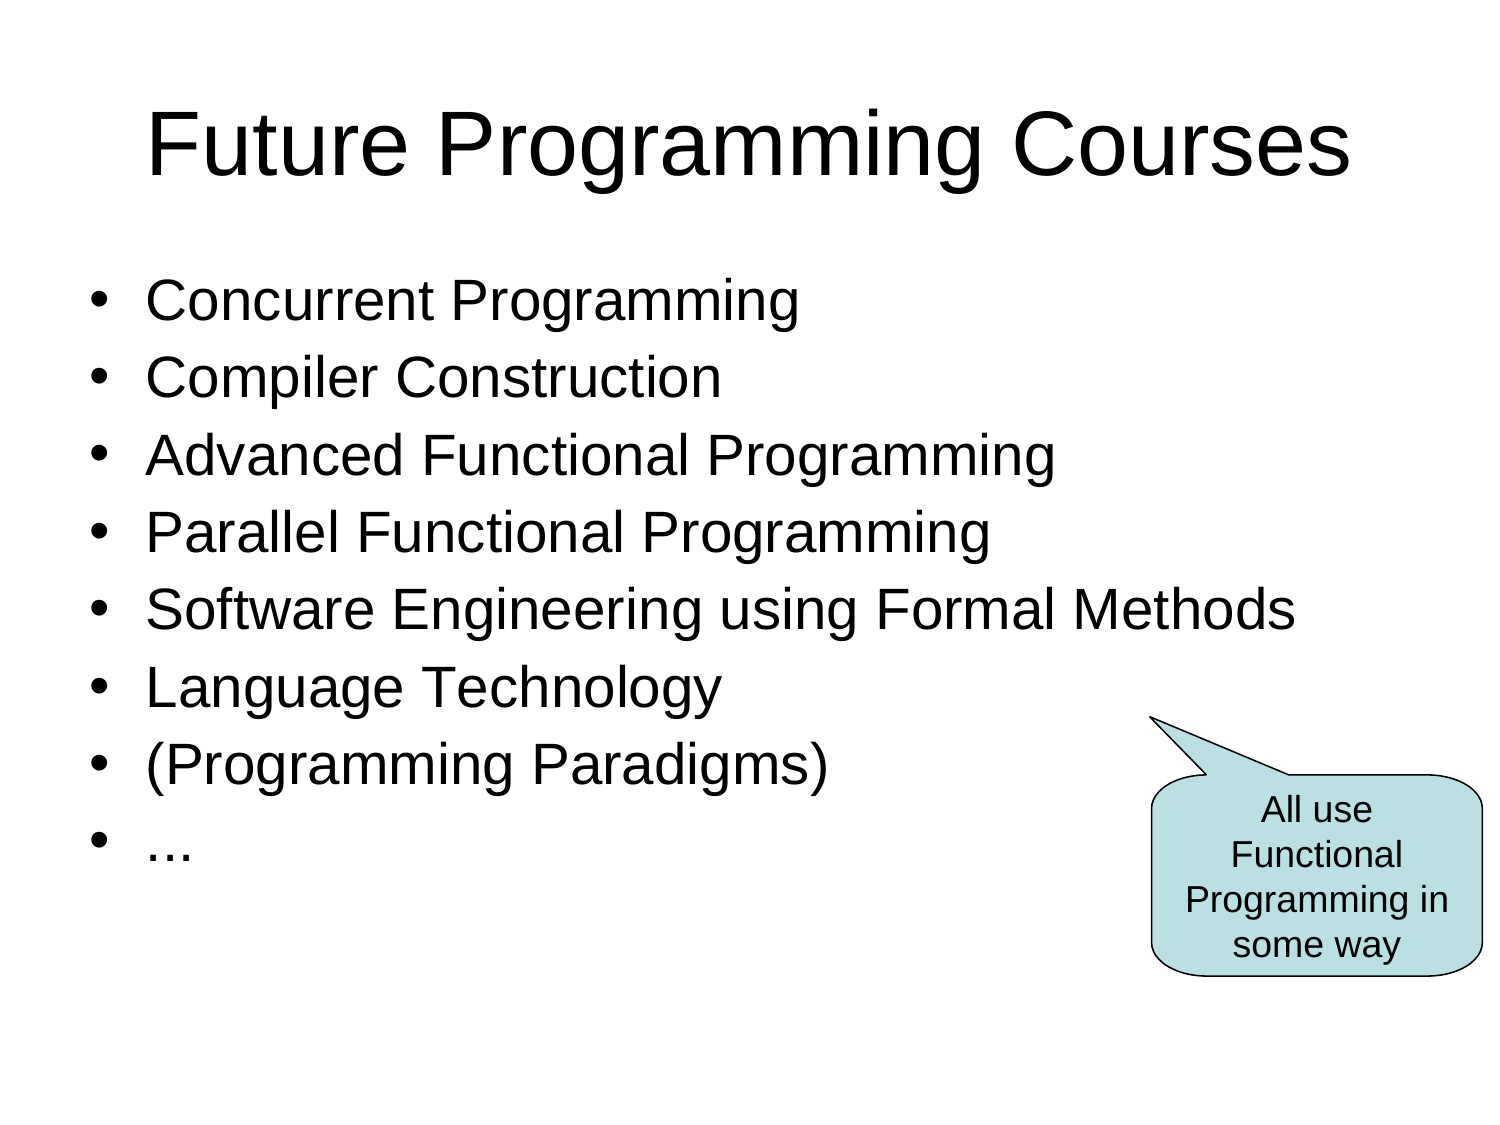

# Future Programming Courses
Concurrent Programming
Compiler Construction
Advanced Functional Programming
Parallel Functional Programming
Software Engineering using Formal Methods
Language Technology
(Programming Paradigms)
...
All use Functional Programming in some way